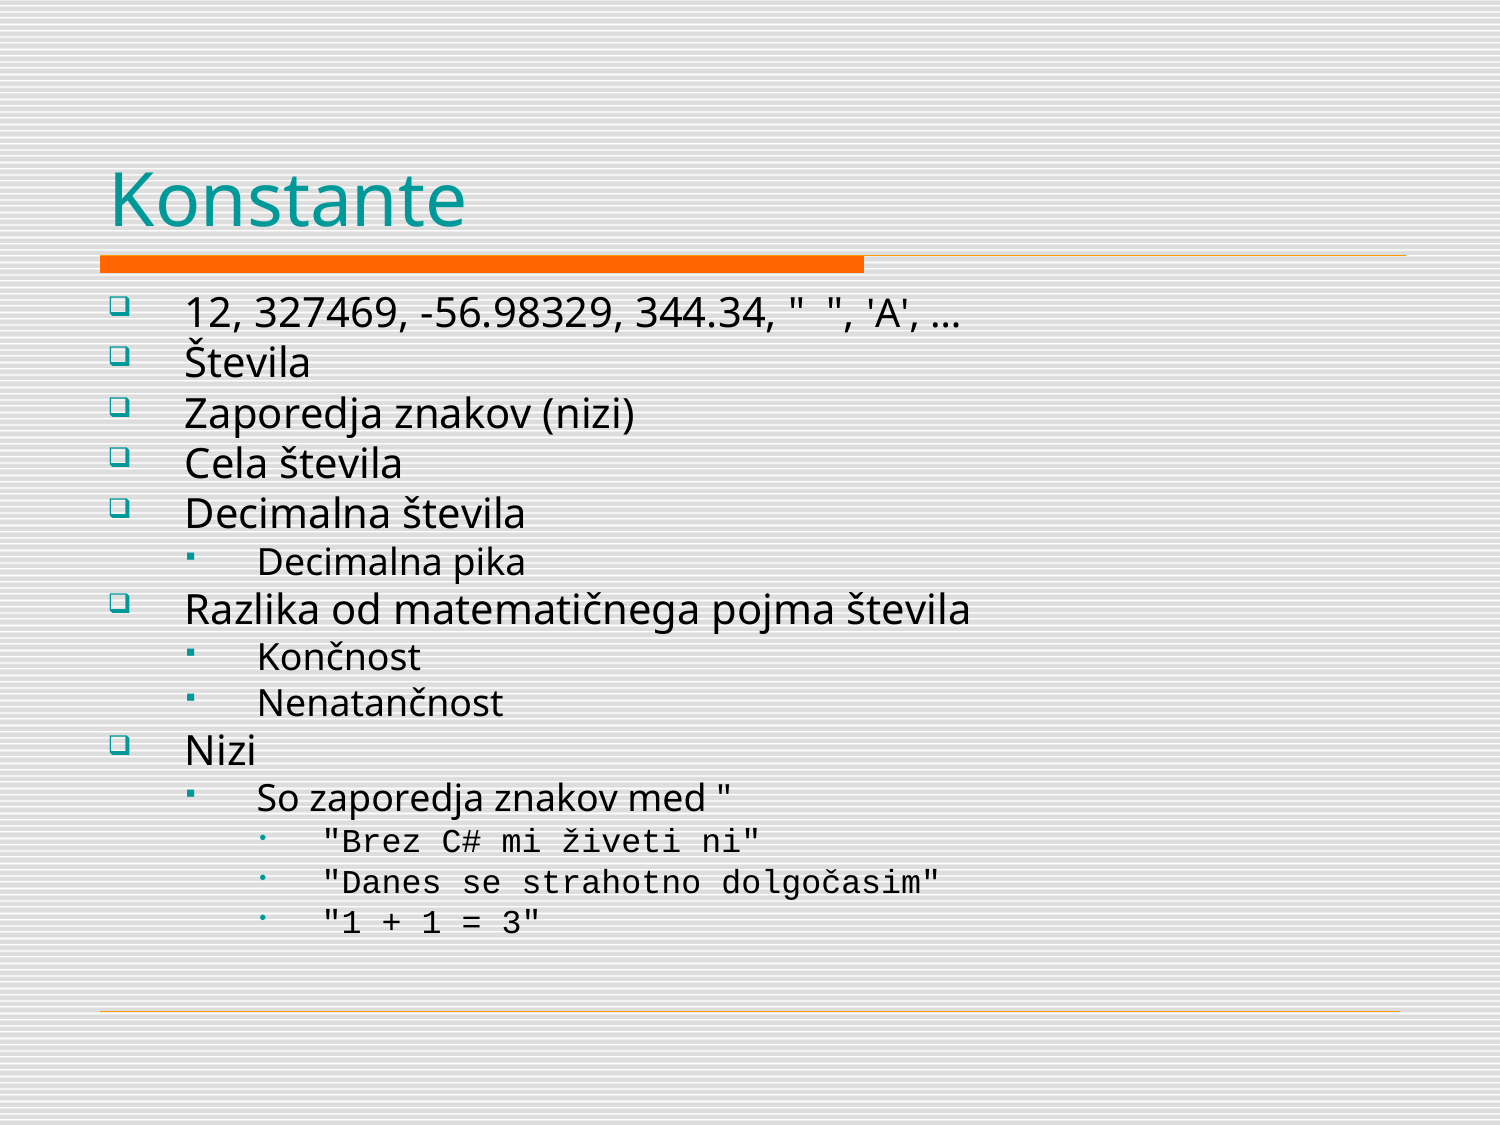

# Konstante
12, 327469, -56.98329, 344.34, " ", 'A', …
Števila
Zaporedja znakov (nizi)
Cela števila
Decimalna števila
Decimalna pika
Razlika od matematičnega pojma števila
Končnost
Nenatančnost
Nizi
So zaporedja znakov med "
"Brez C# mi živeti ni"
"Danes se strahotno dolgočasim"
"1 + 1 = 3"